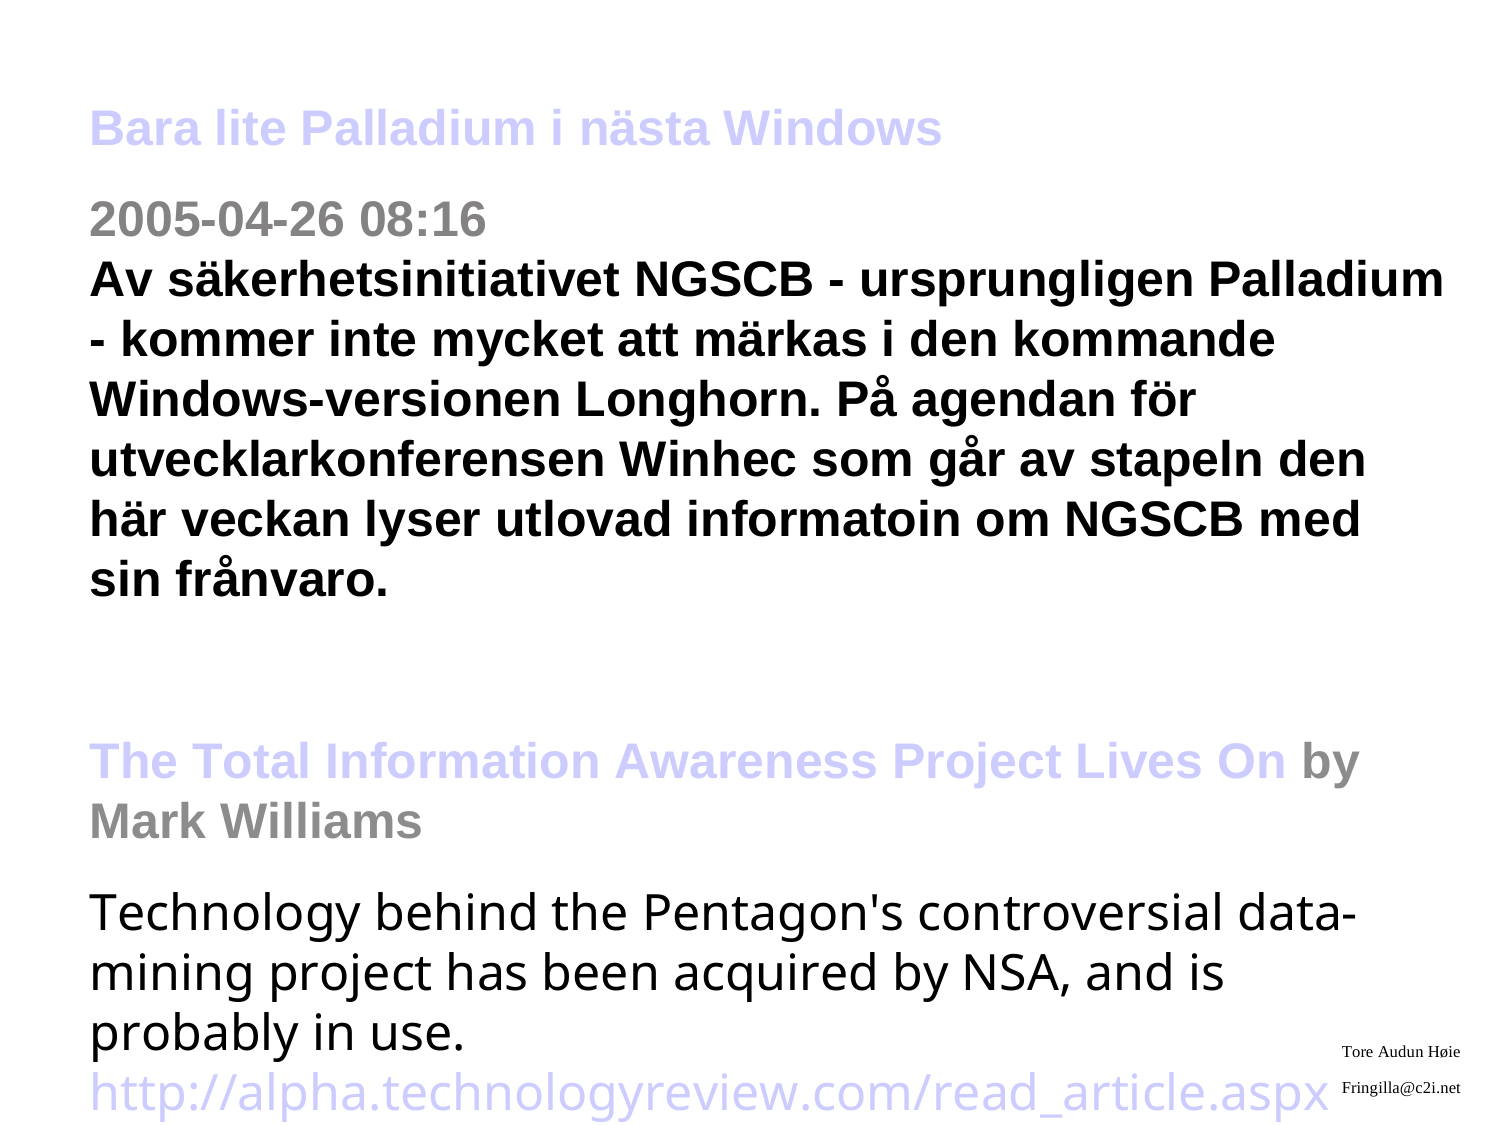

Bara lite Palladium i nästa Windows
2005-04-26 08:16
Av säkerhetsinitiativet NGSCB - ursprungligen Palladium - kommer inte mycket att märkas i den kommande Windows-versionen Longhorn. På agendan för utvecklarkonferensen Winhec som går av stapeln den här veckan lyser utlovad informatoin om NGSCB med sin frånvaro.
The Total Information Awareness Project Lives On by Mark Williams
Technology behind the Pentagon's controversial data-mining project has been acquired by NSA, and is probably in use.
http://alpha.technologyreview.com/read_article.aspx?id=16741
Tore Audun Høie
Fringilla@c2i.net